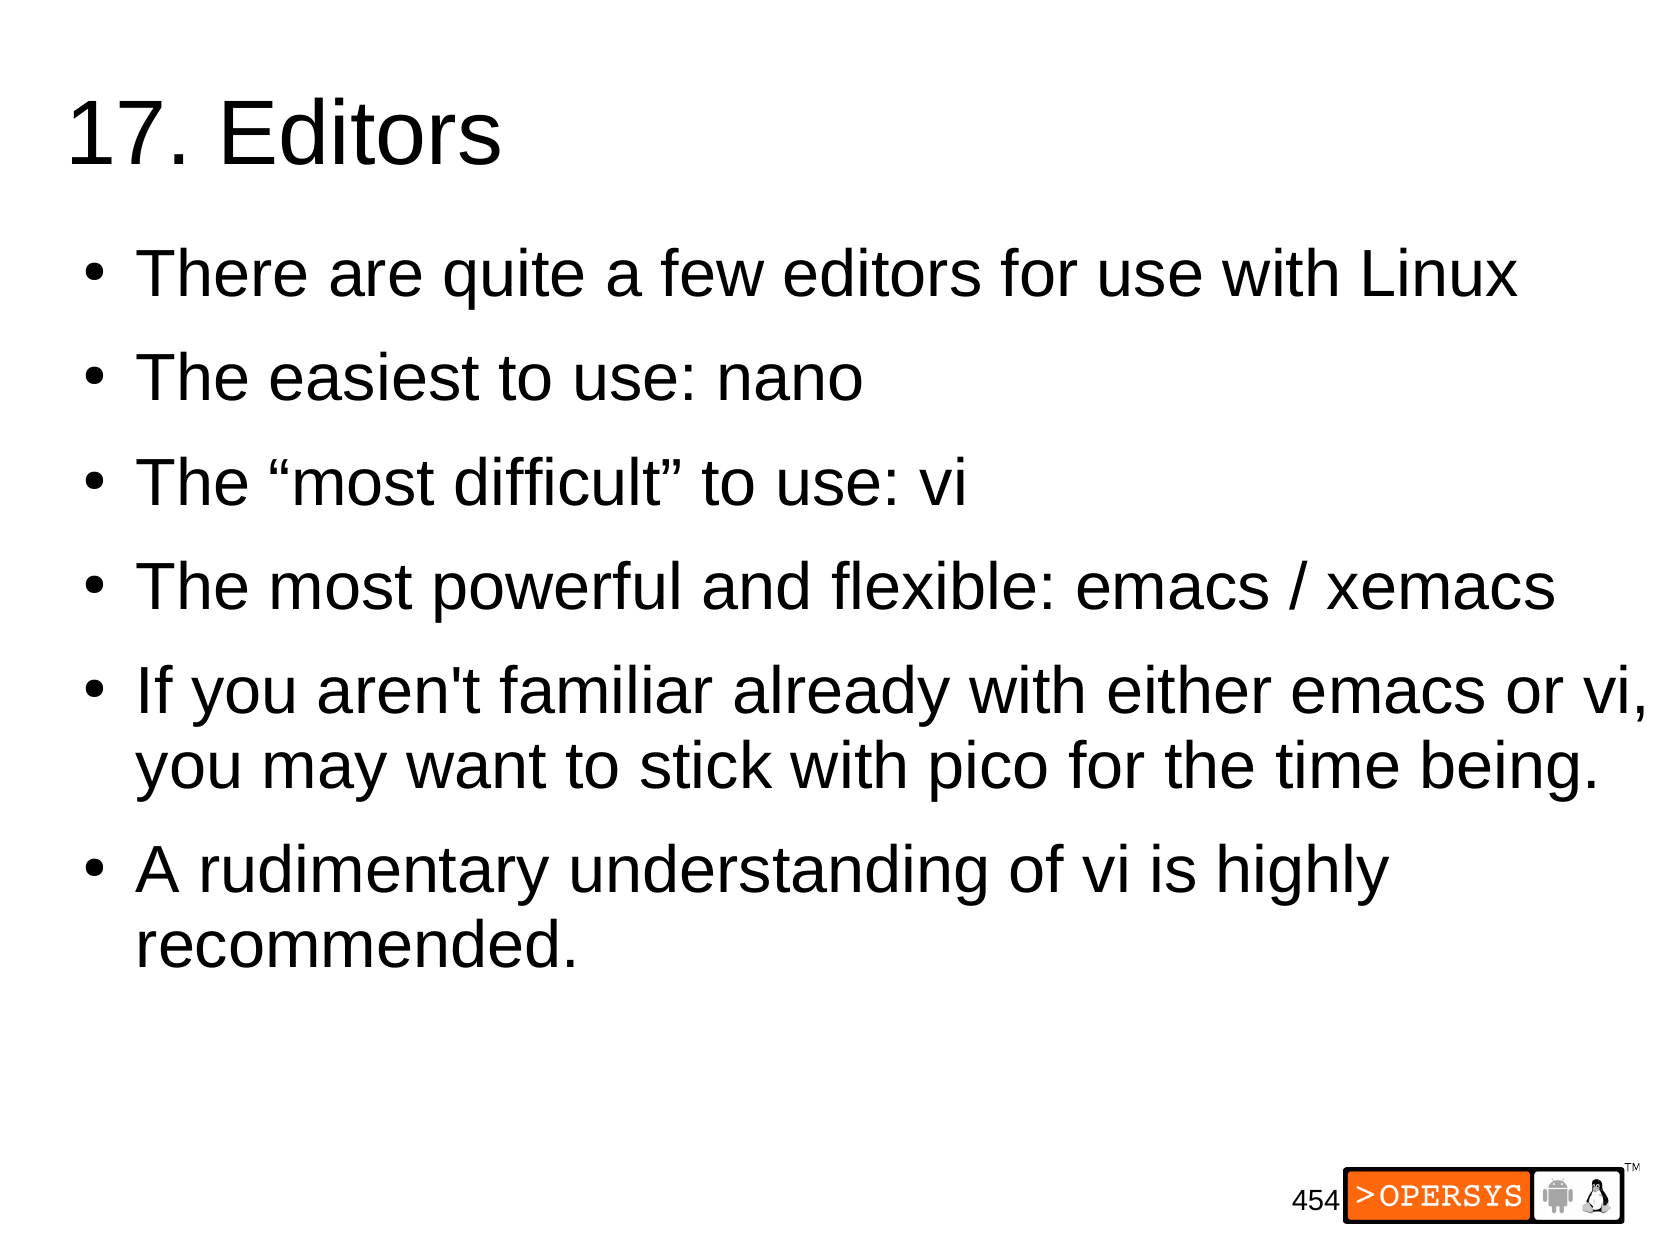

# 17. Editors
There are quite a few editors for use with Linux
The easiest to use: nano
The “most difficult” to use: vi
The most powerful and flexible: emacs / xemacs
If you aren't familiar already with either emacs or vi, you may want to stick with pico for the time being.
A rudimentary understanding of vi is highly recommended.